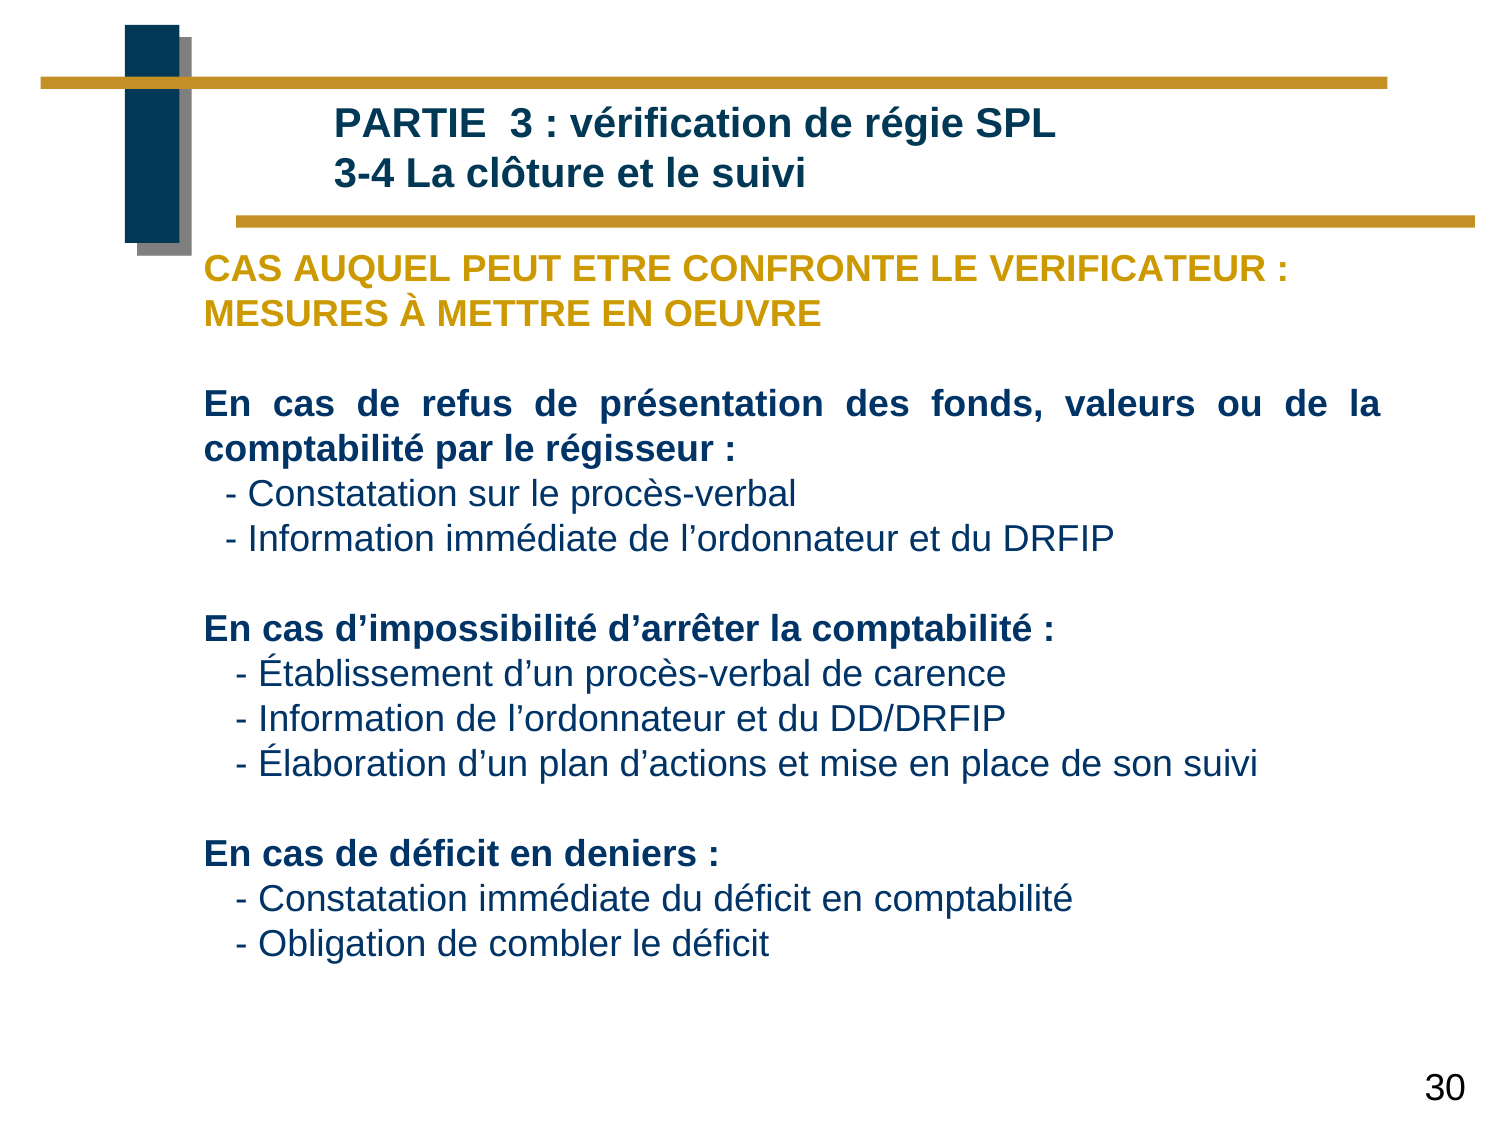

#
PARTIE 3 : vérification de régie SPL
3-4 La clôture et le suivi
CAS AUQUEL PEUT ETRE CONFRONTE LE VERIFICATEUR : MESURES À METTRE EN OEUVRE
En cas de refus de présentation des fonds, valeurs ou de la comptabilité par le régisseur :
 - Constatation sur le procès-verbal
 - Information immédiate de l’ordonnateur et du DRFIP
En cas d’impossibilité d’arrêter la comptabilité :
 - Établissement d’un procès-verbal de carence
 - Information de l’ordonnateur et du DD/DRFIP
 - Élaboration d’un plan d’actions et mise en place de son suivi
En cas de déficit en deniers :
 - Constatation immédiate du déficit en comptabilité
 - Obligation de combler le déficit
 30